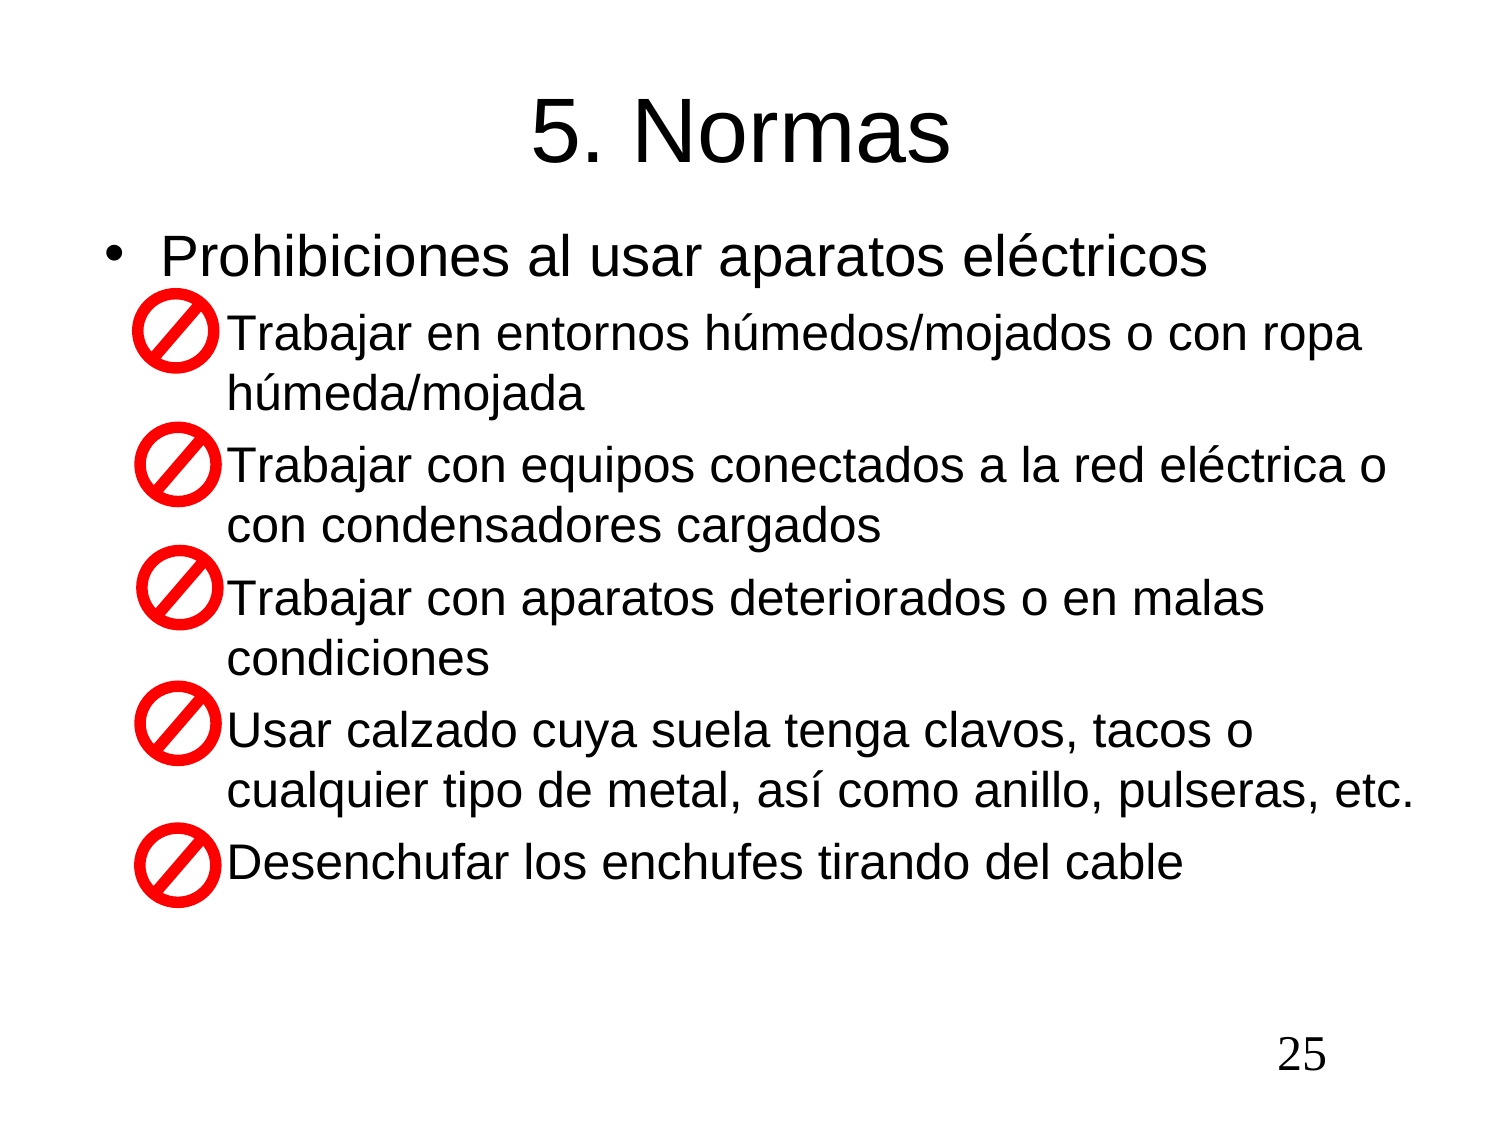

5. Normas
# Prohibiciones al usar aparatos eléctricos
Trabajar en entornos húmedos/mojados o con ropa húmeda/mojada
Trabajar con equipos conectados a la red eléctrica o con condensadores cargados
Trabajar con aparatos deteriorados o en malas condiciones
Usar calzado cuya suela tenga clavos, tacos o cualquier tipo de metal, así como anillo, pulseras, etc.
Desenchufar los enchufes tirando del cable
25